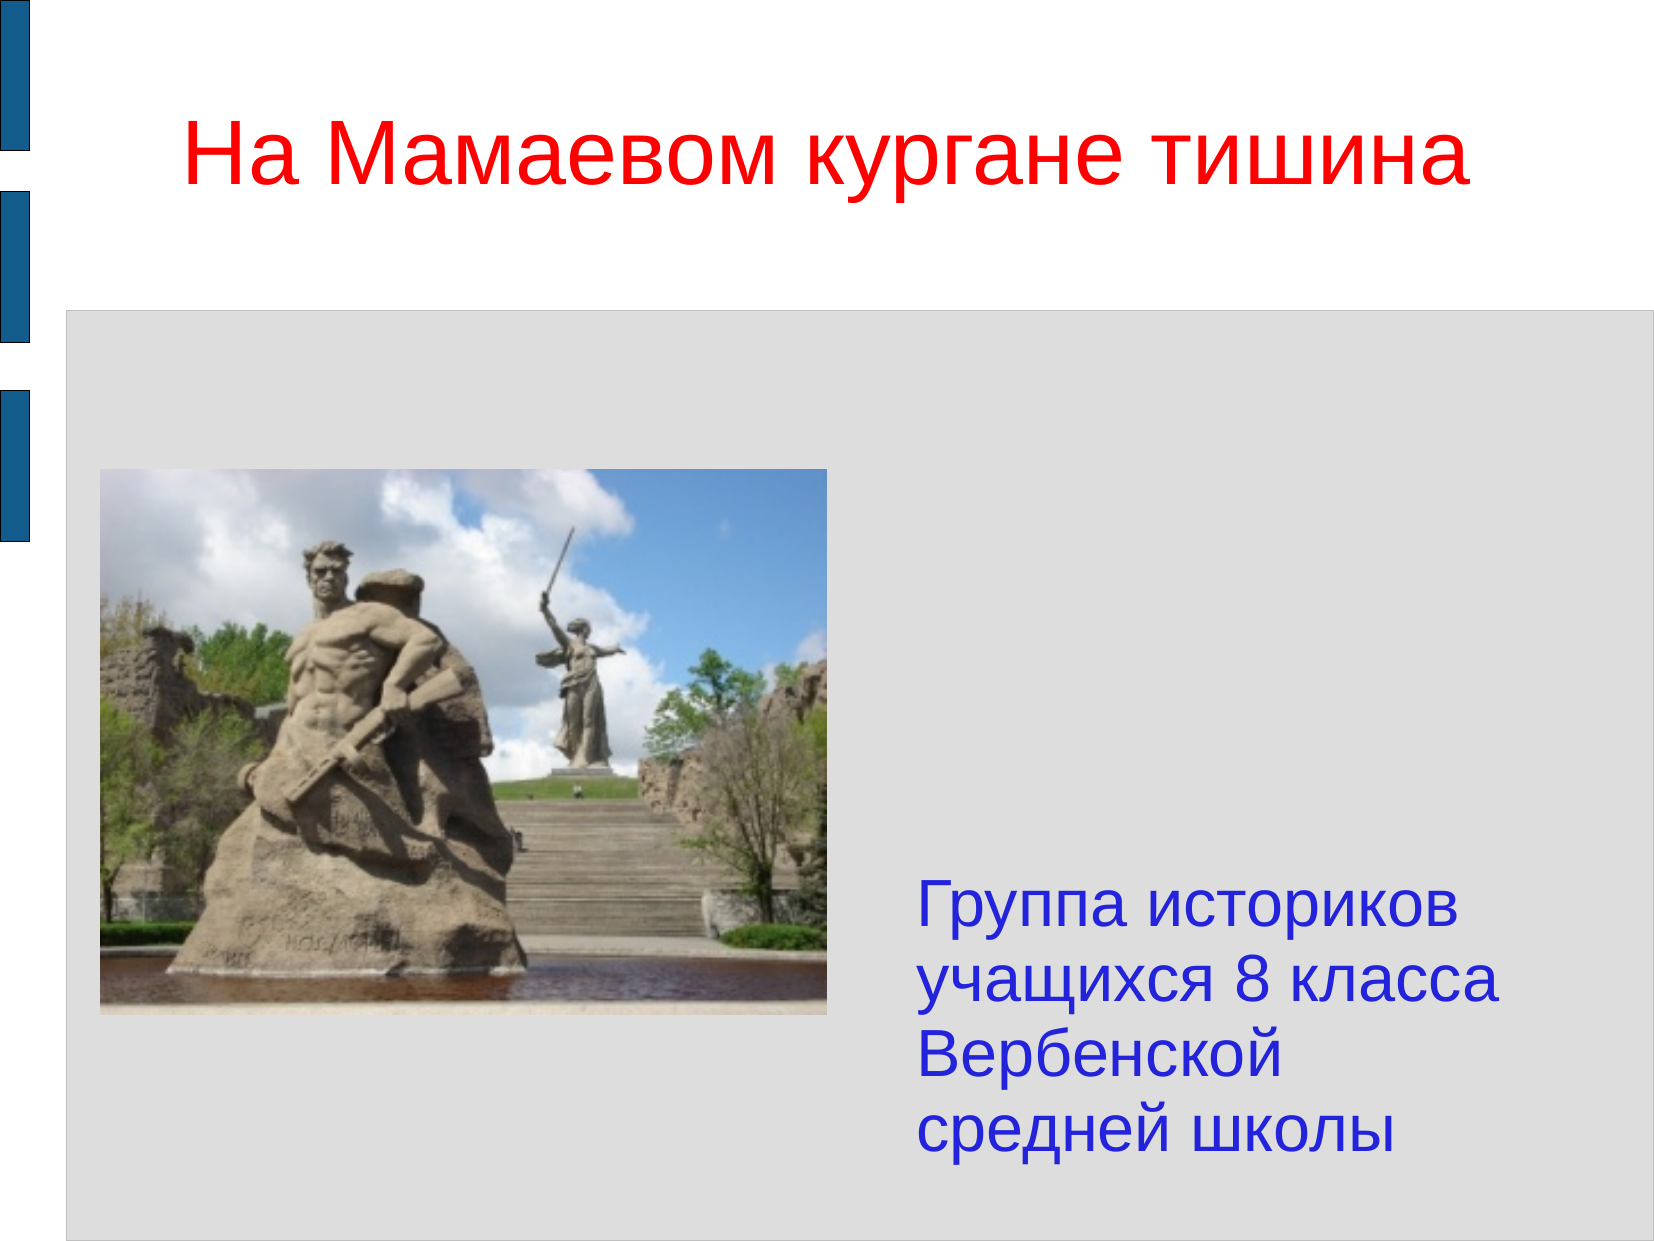

# На Мамаевом кургане тишина
Группа историков учащихся 8 класса Вербенской средней школы